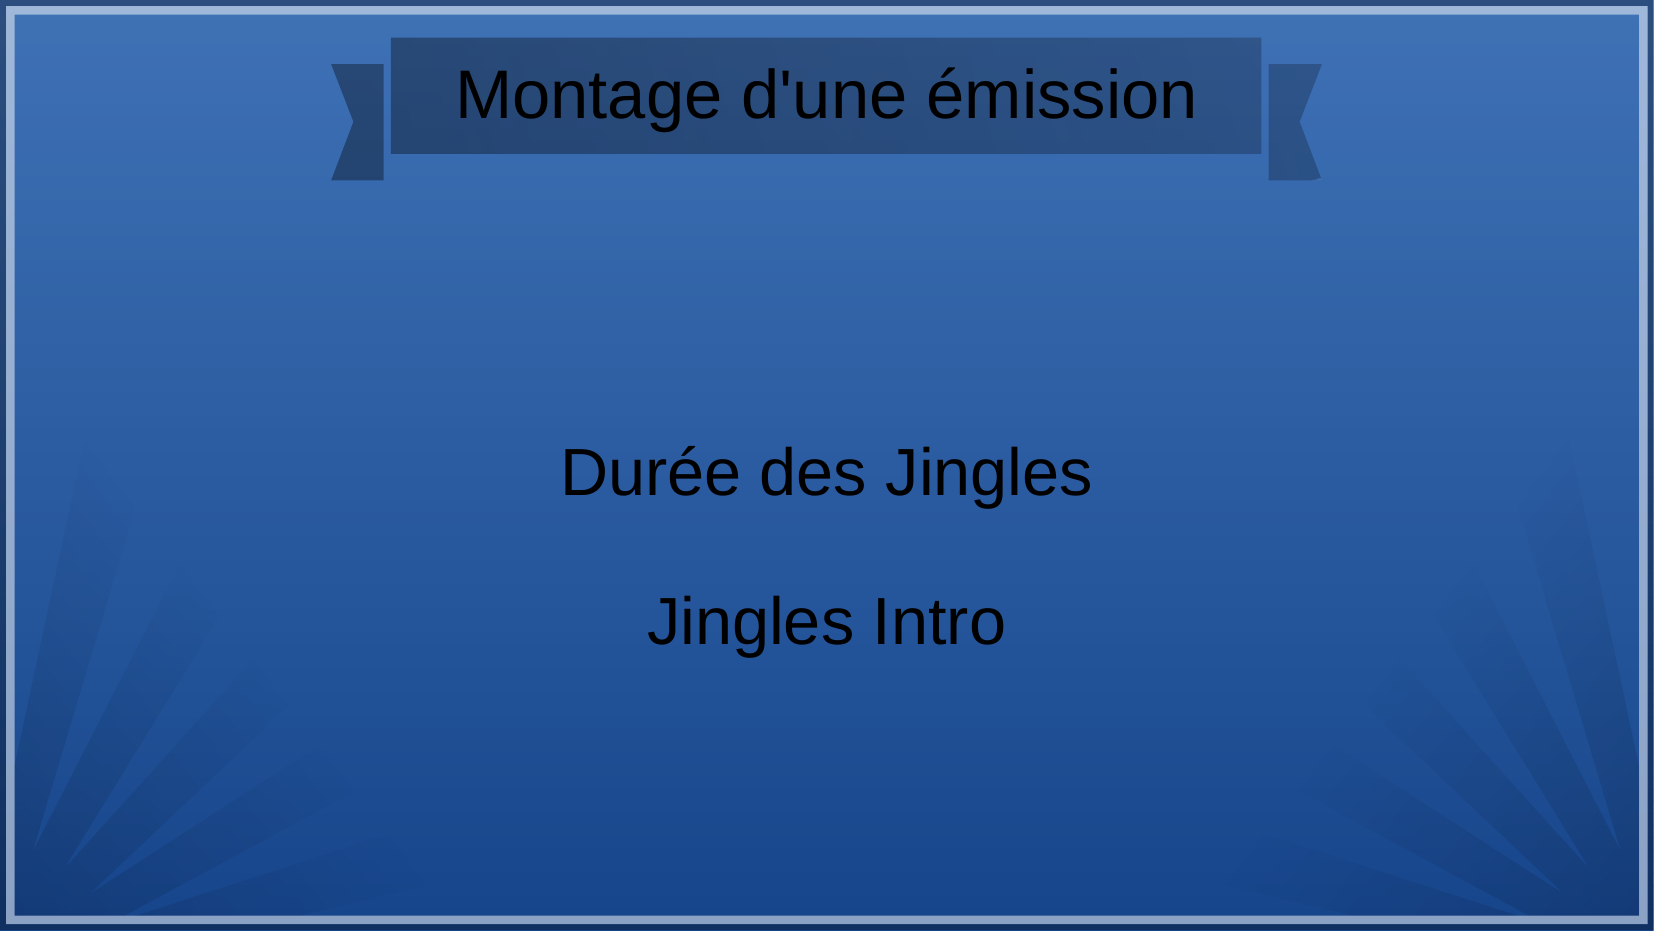

# Montage d'une émission
Durée des Jingles
Jingles Intro